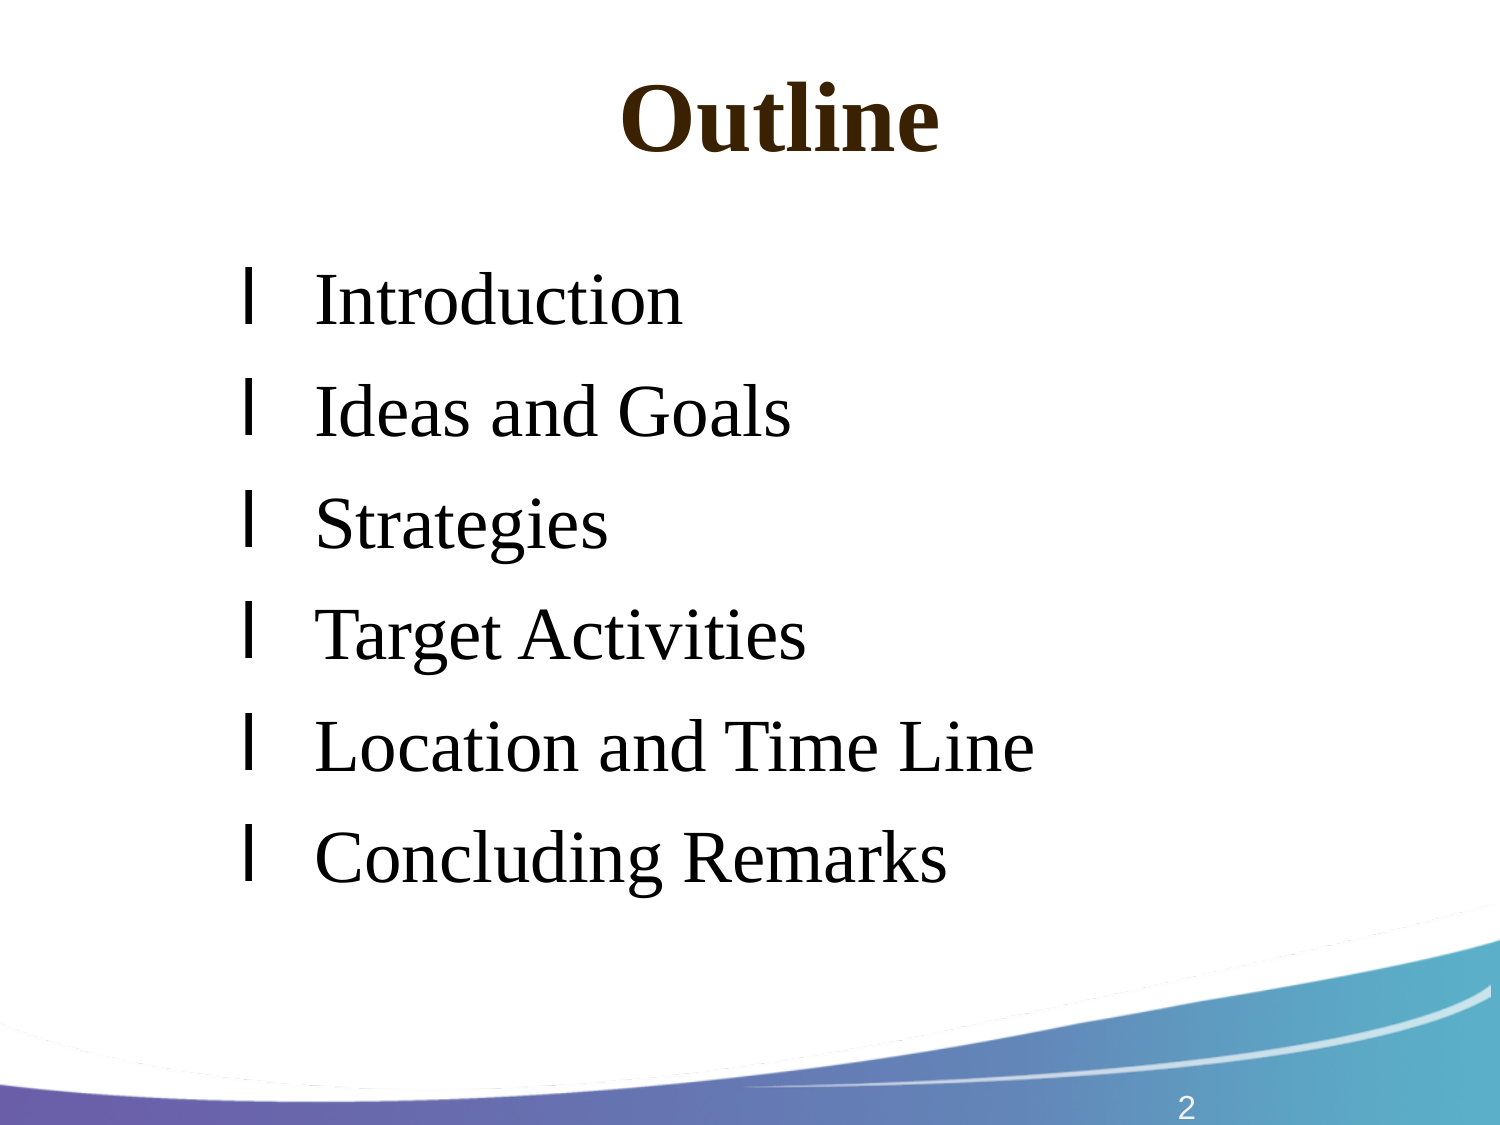

# Outline
Introduction
Ideas and Goals
Strategies
Target Activities
Location and Time Line
Concluding Remarks